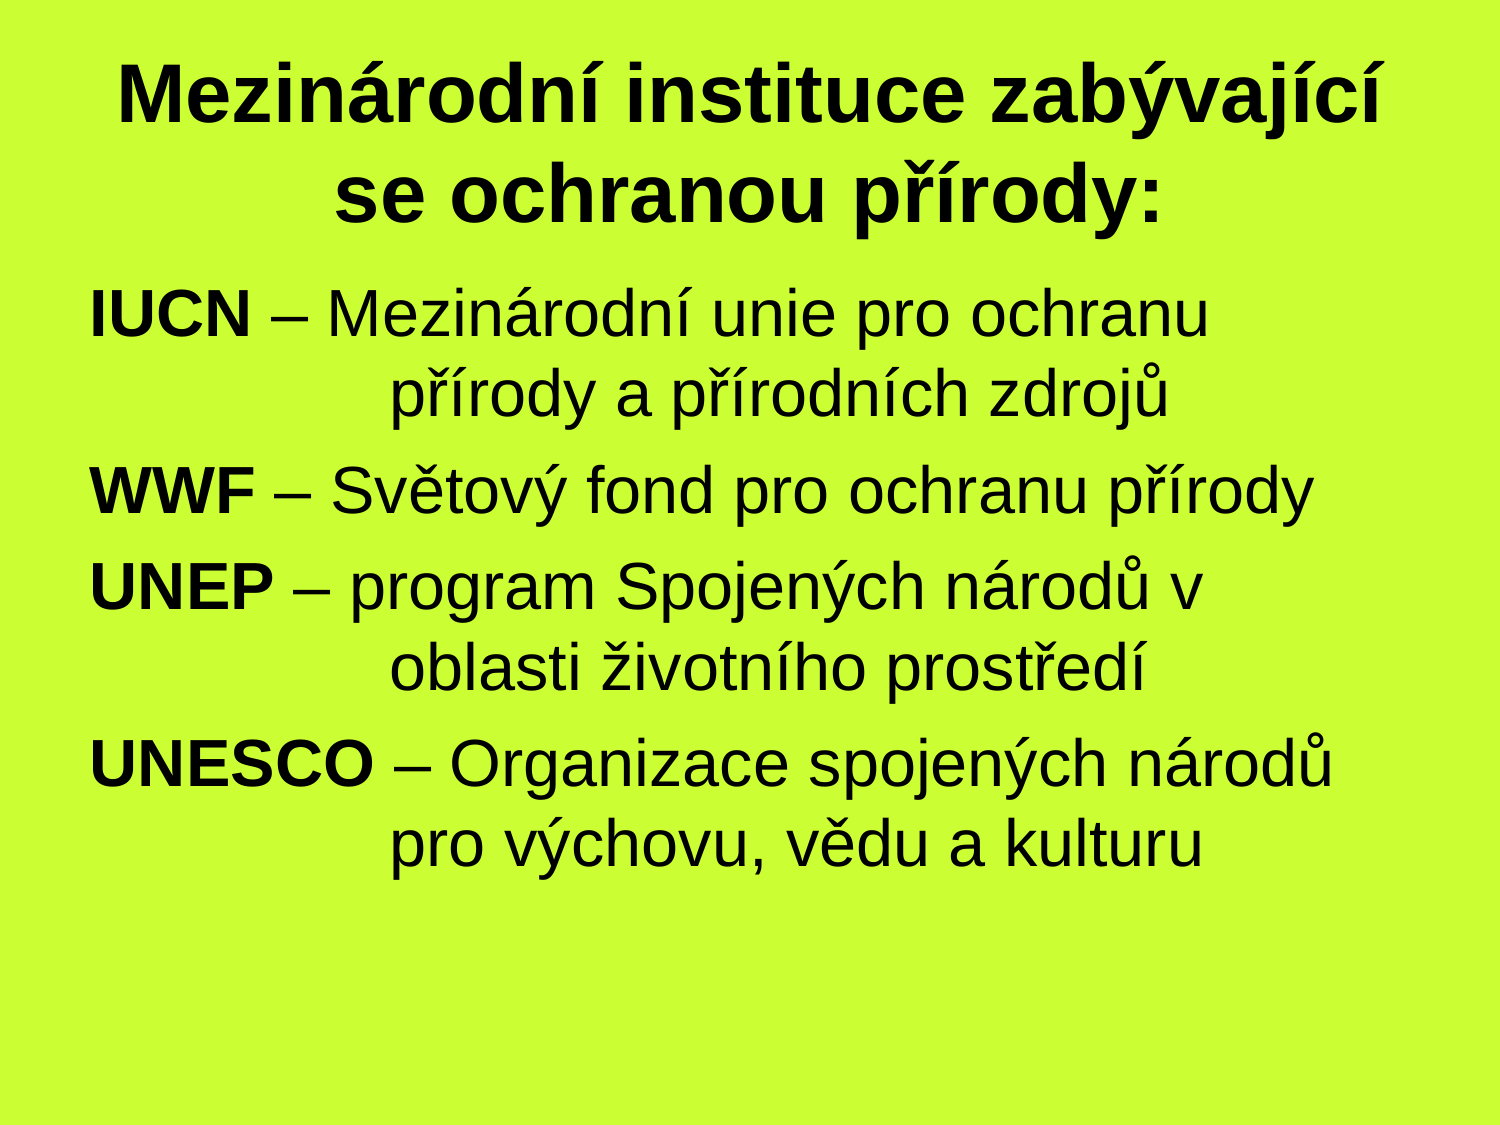

# Mezinárodní instituce zabývající se ochranou přírody:
IUCN – Mezinárodní unie pro ochranu 			přírody a přírodních zdrojů
WWF – Světový fond pro ochranu přírody
UNEP – program Spojených národů v 			oblasti životního prostředí
UNESCO – Organizace spojených národů 		pro výchovu, vědu a kulturu